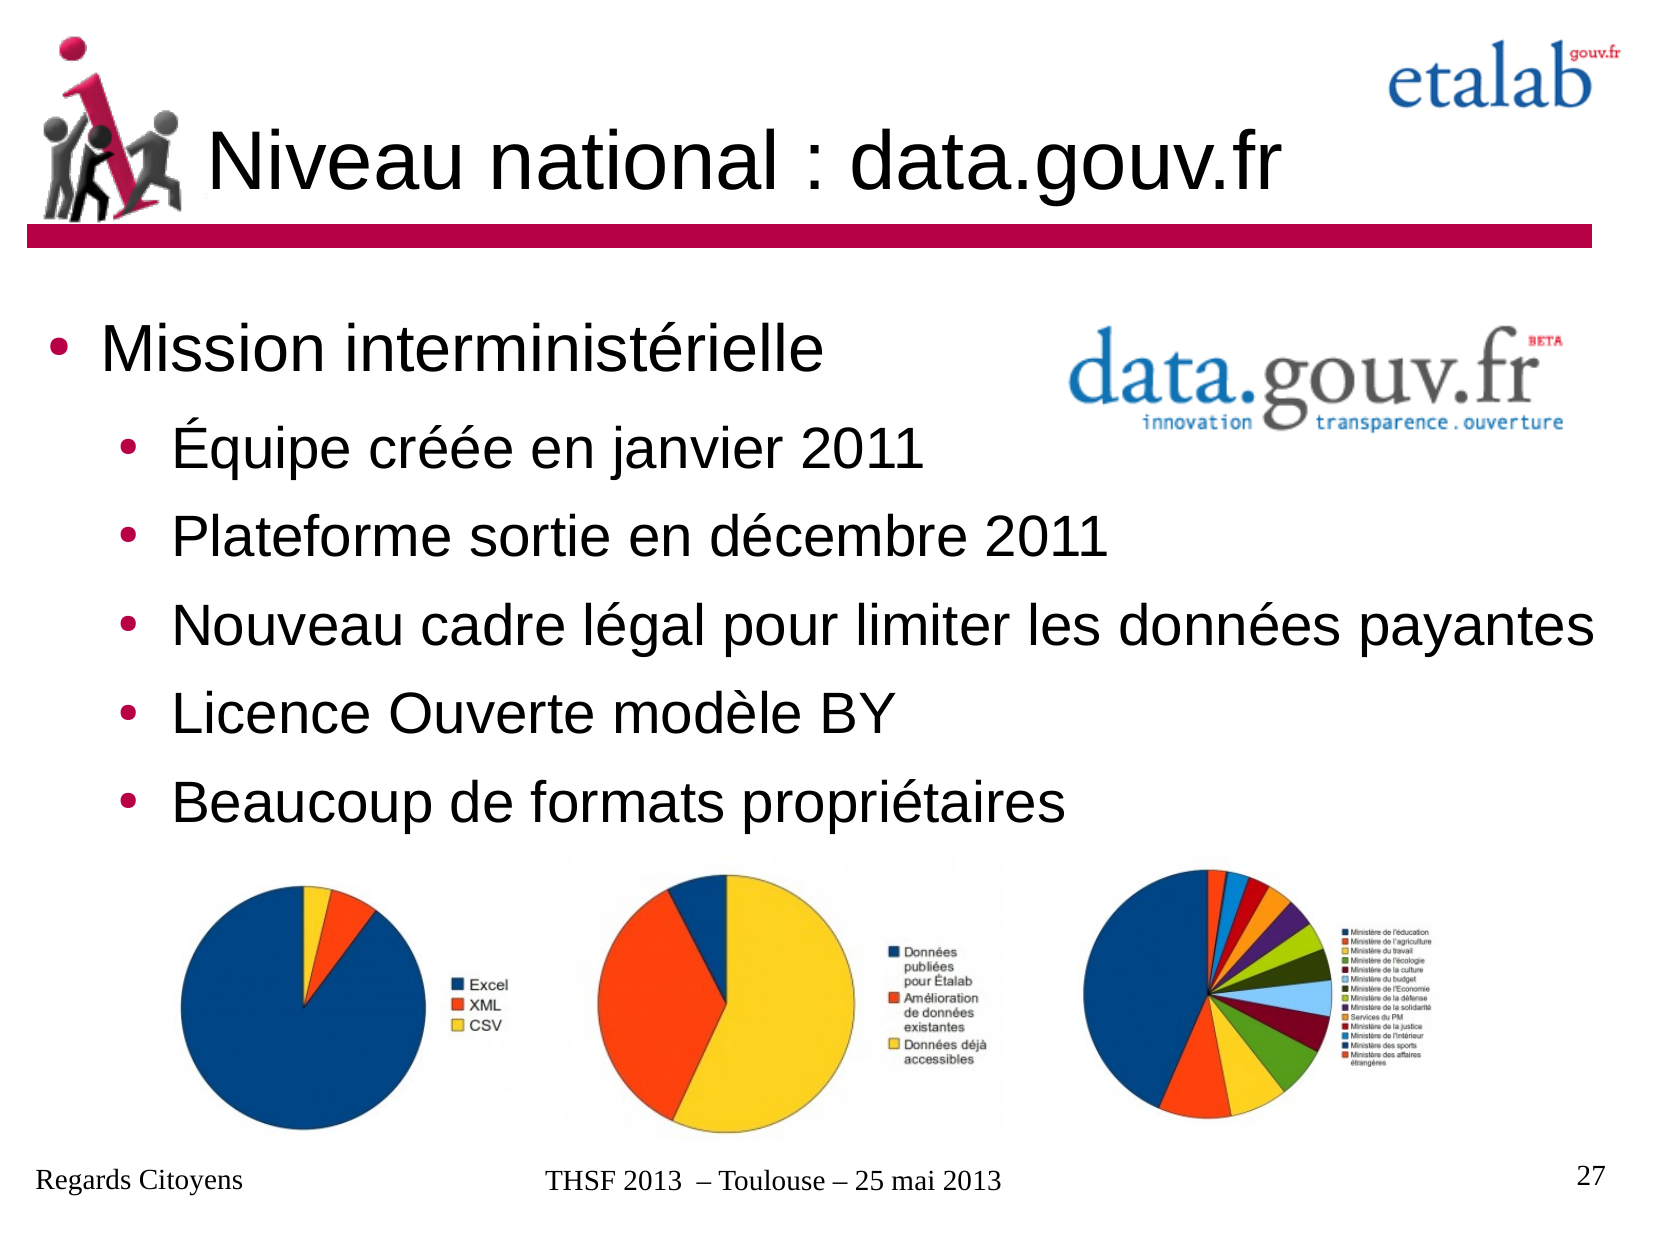

# Niveau national : data.gouv.fr
Mission interministérielle
Équipe créée en janvier 2011
Plateforme sortie en décembre 2011
Nouveau cadre légal pour limiter les données payantes
Licence Ouverte modèle BY
Beaucoup de formats propriétaires
27